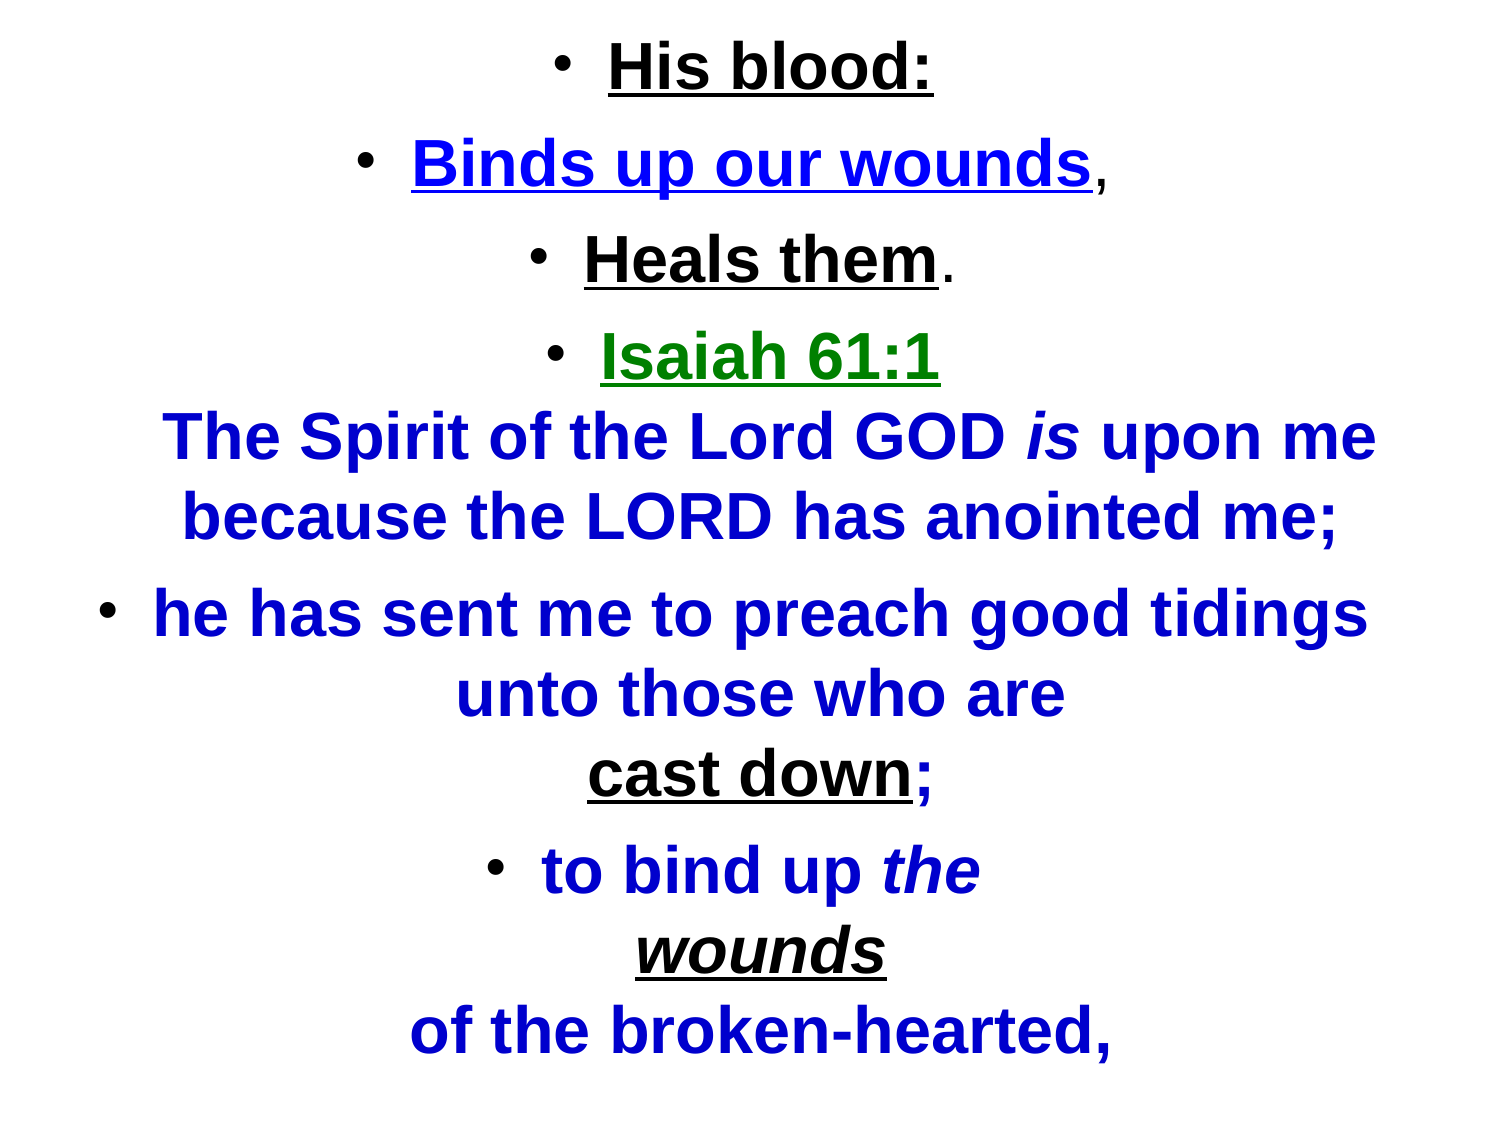

# His blood:
Binds up our wounds,
Heals them.
Isaiah 61:1
The Spirit of the Lord GOD is upon me because the LORD has anointed me;
he has sent me to preach good tidings
unto those who are
cast down;
to bind up the
wounds
of the broken-hearted,
53